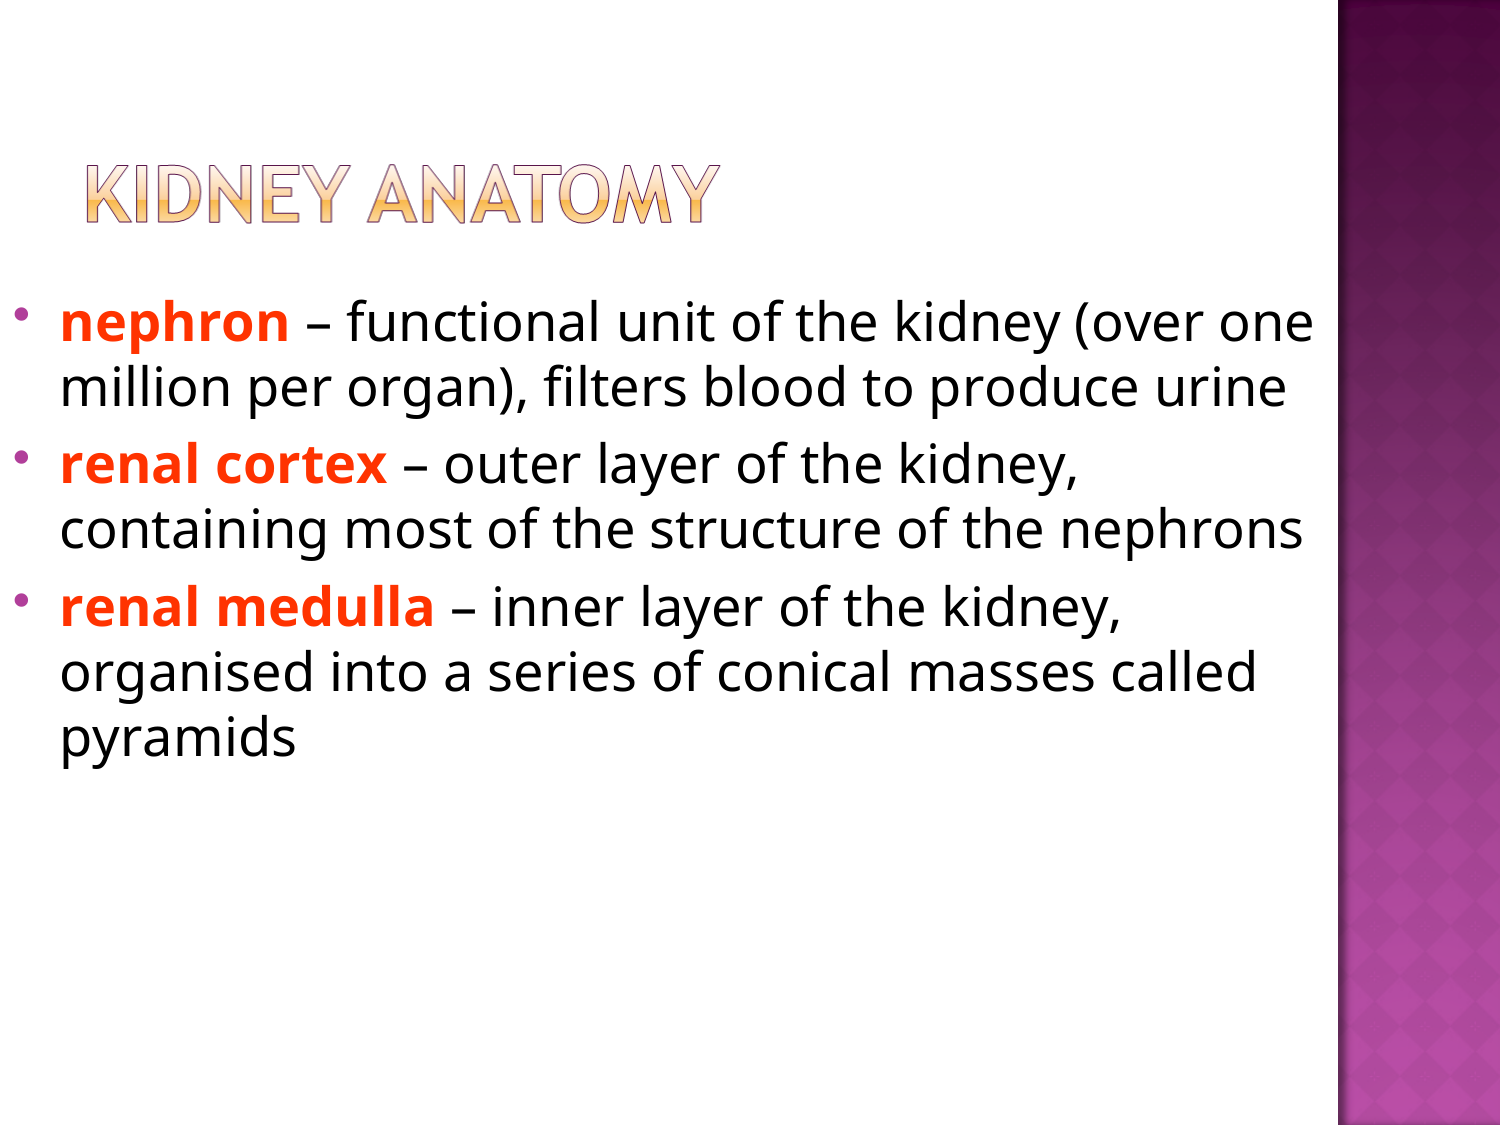

# nephron – functional unit of the kidney (over one million per organ), filters blood to produce urine
renal cortex – outer layer of the kidney, containing most of the structure of the nephrons
renal medulla – inner layer of the kidney, organised into a series of conical masses called pyramids